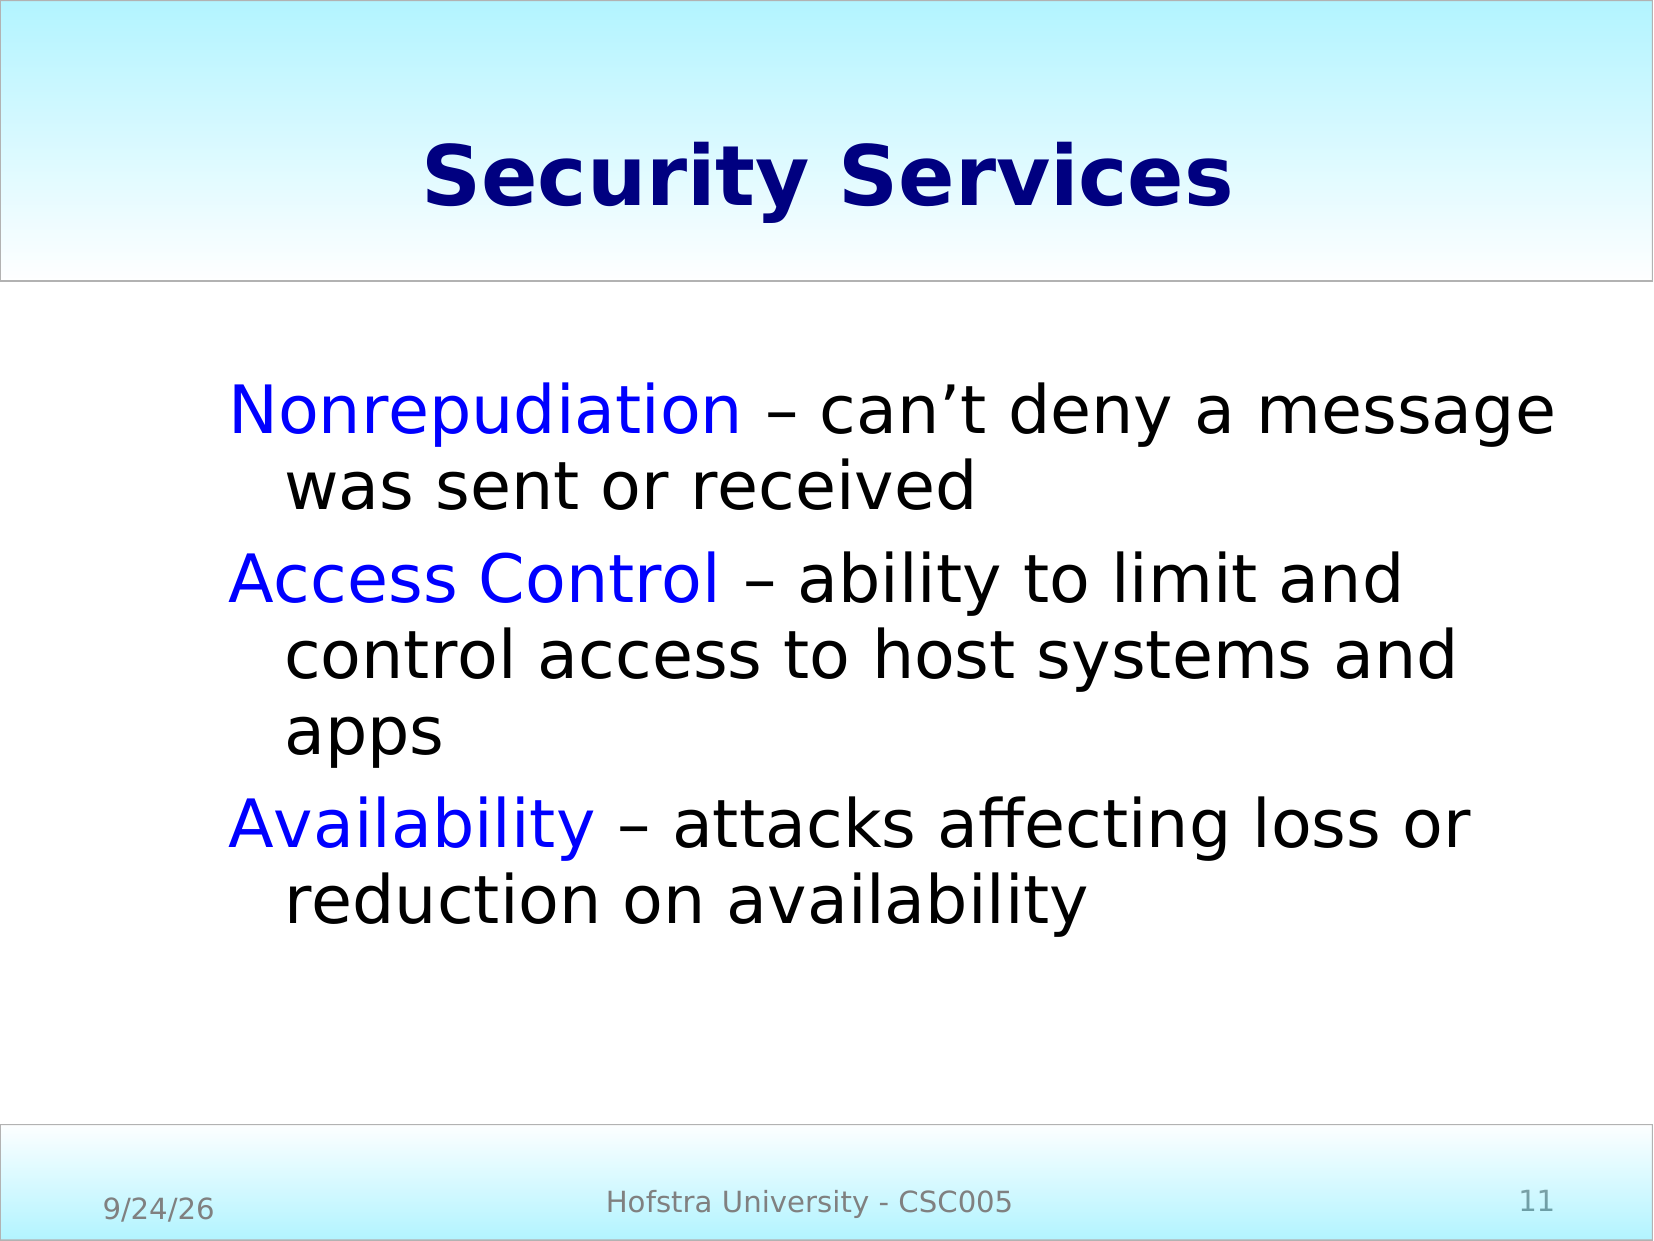

# Security Services
Nonrepudiation – can’t deny a message was sent or received
Access Control – ability to limit and control access to host systems and apps
Availability – attacks affecting loss or reduction on availability
11
Hofstra University - CSC005